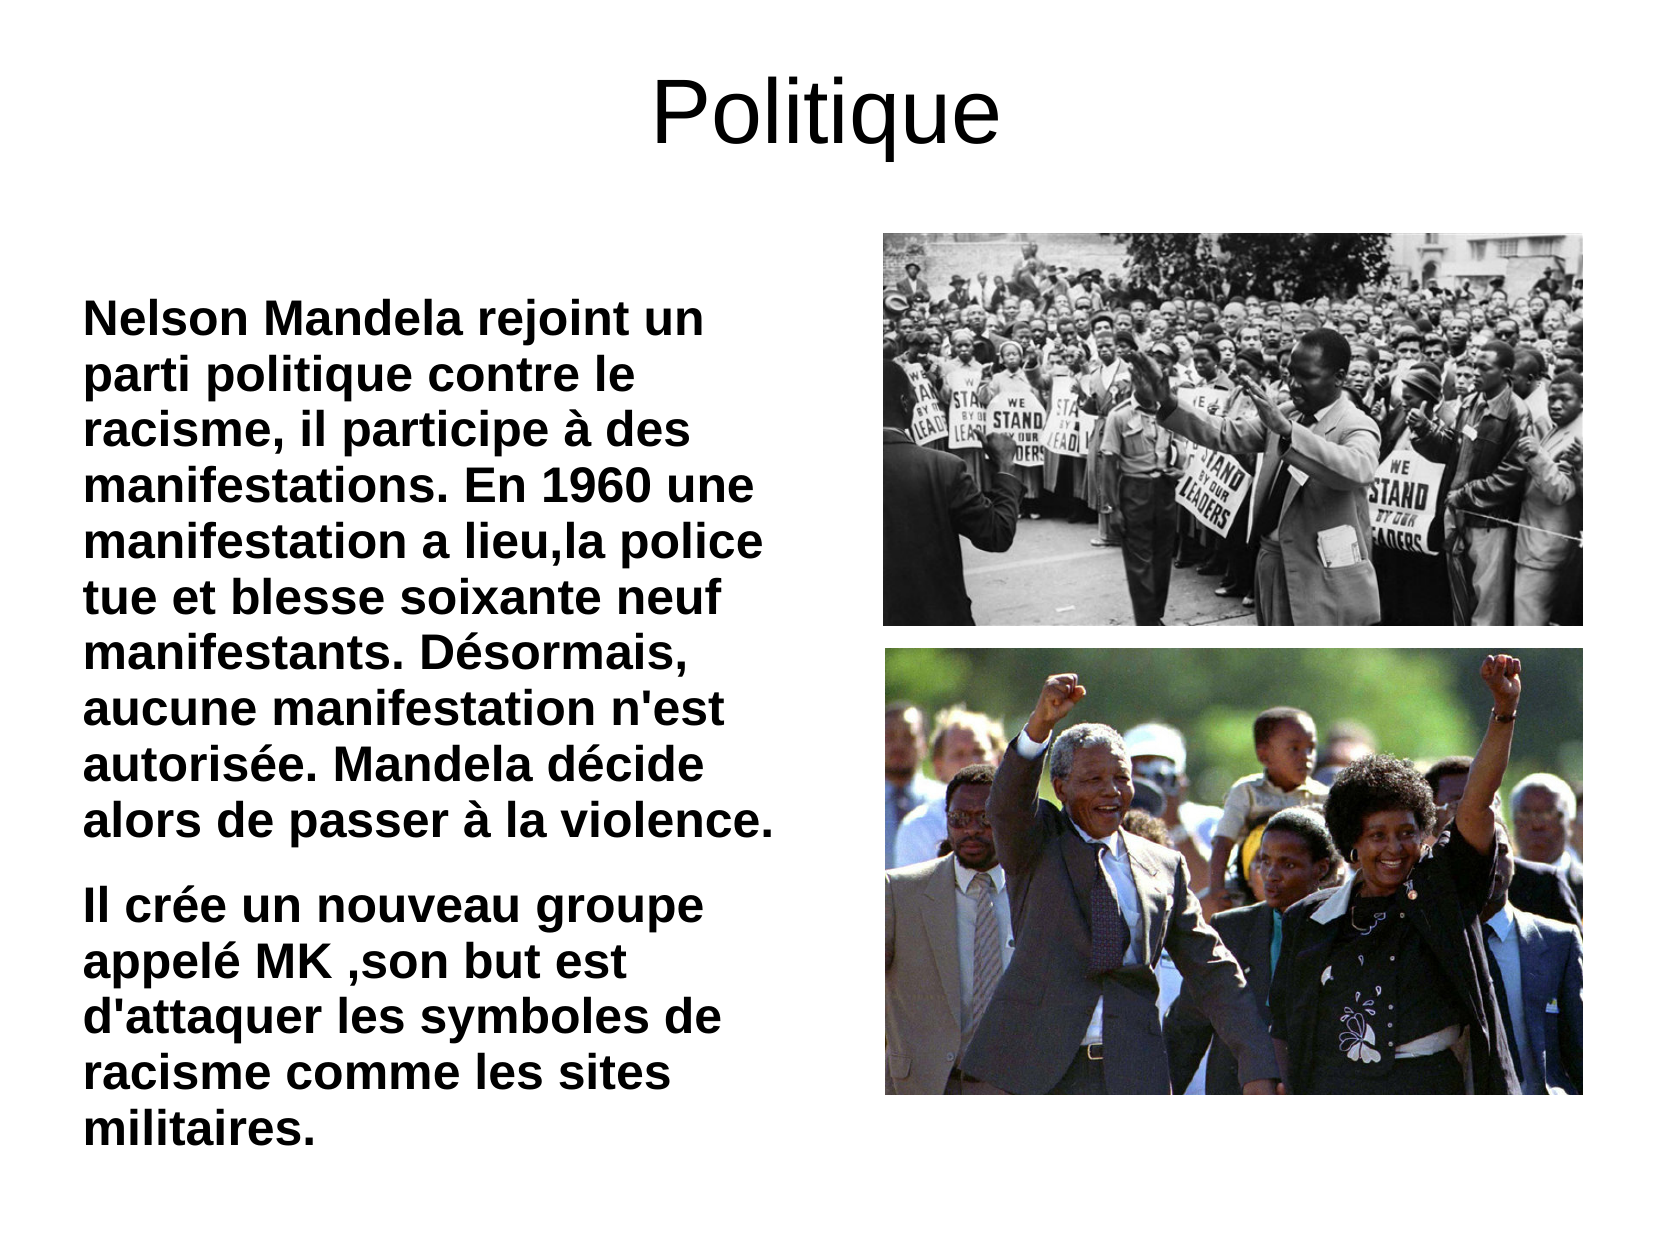

Politique
# Nelson Mandela rejoint un parti politique contre le racisme, il participe à des manifestations. En 1960 une manifestation a lieu,la police tue et blesse soixante neuf manifestants. Désormais, aucune manifestation n'est autorisée. Mandela décide alors de passer à la violence.
Il crée un nouveau groupe appelé MK ,son but est d'attaquer les symboles de racisme comme les sites militaires.